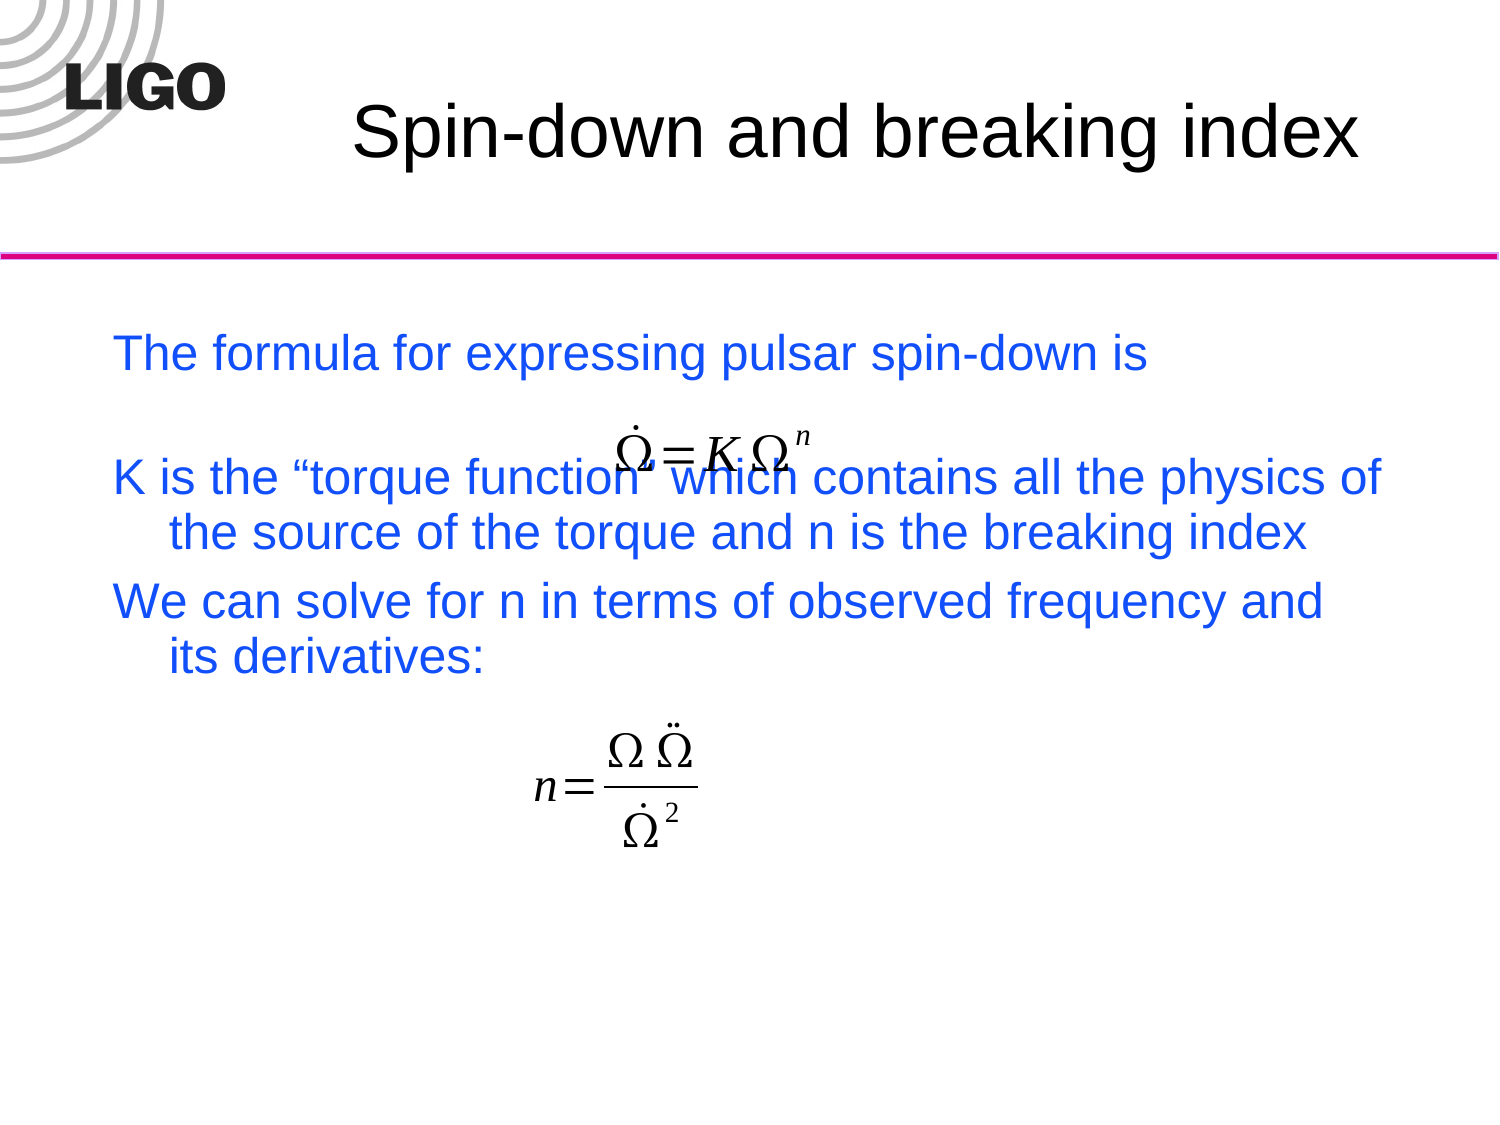

# Spin-down and breaking index
The formula for expressing pulsar spin-down is
K is the “torque function” which contains all the physics of the source of the torque and n is the breaking index
We can solve for n in terms of observed frequency and its derivatives: